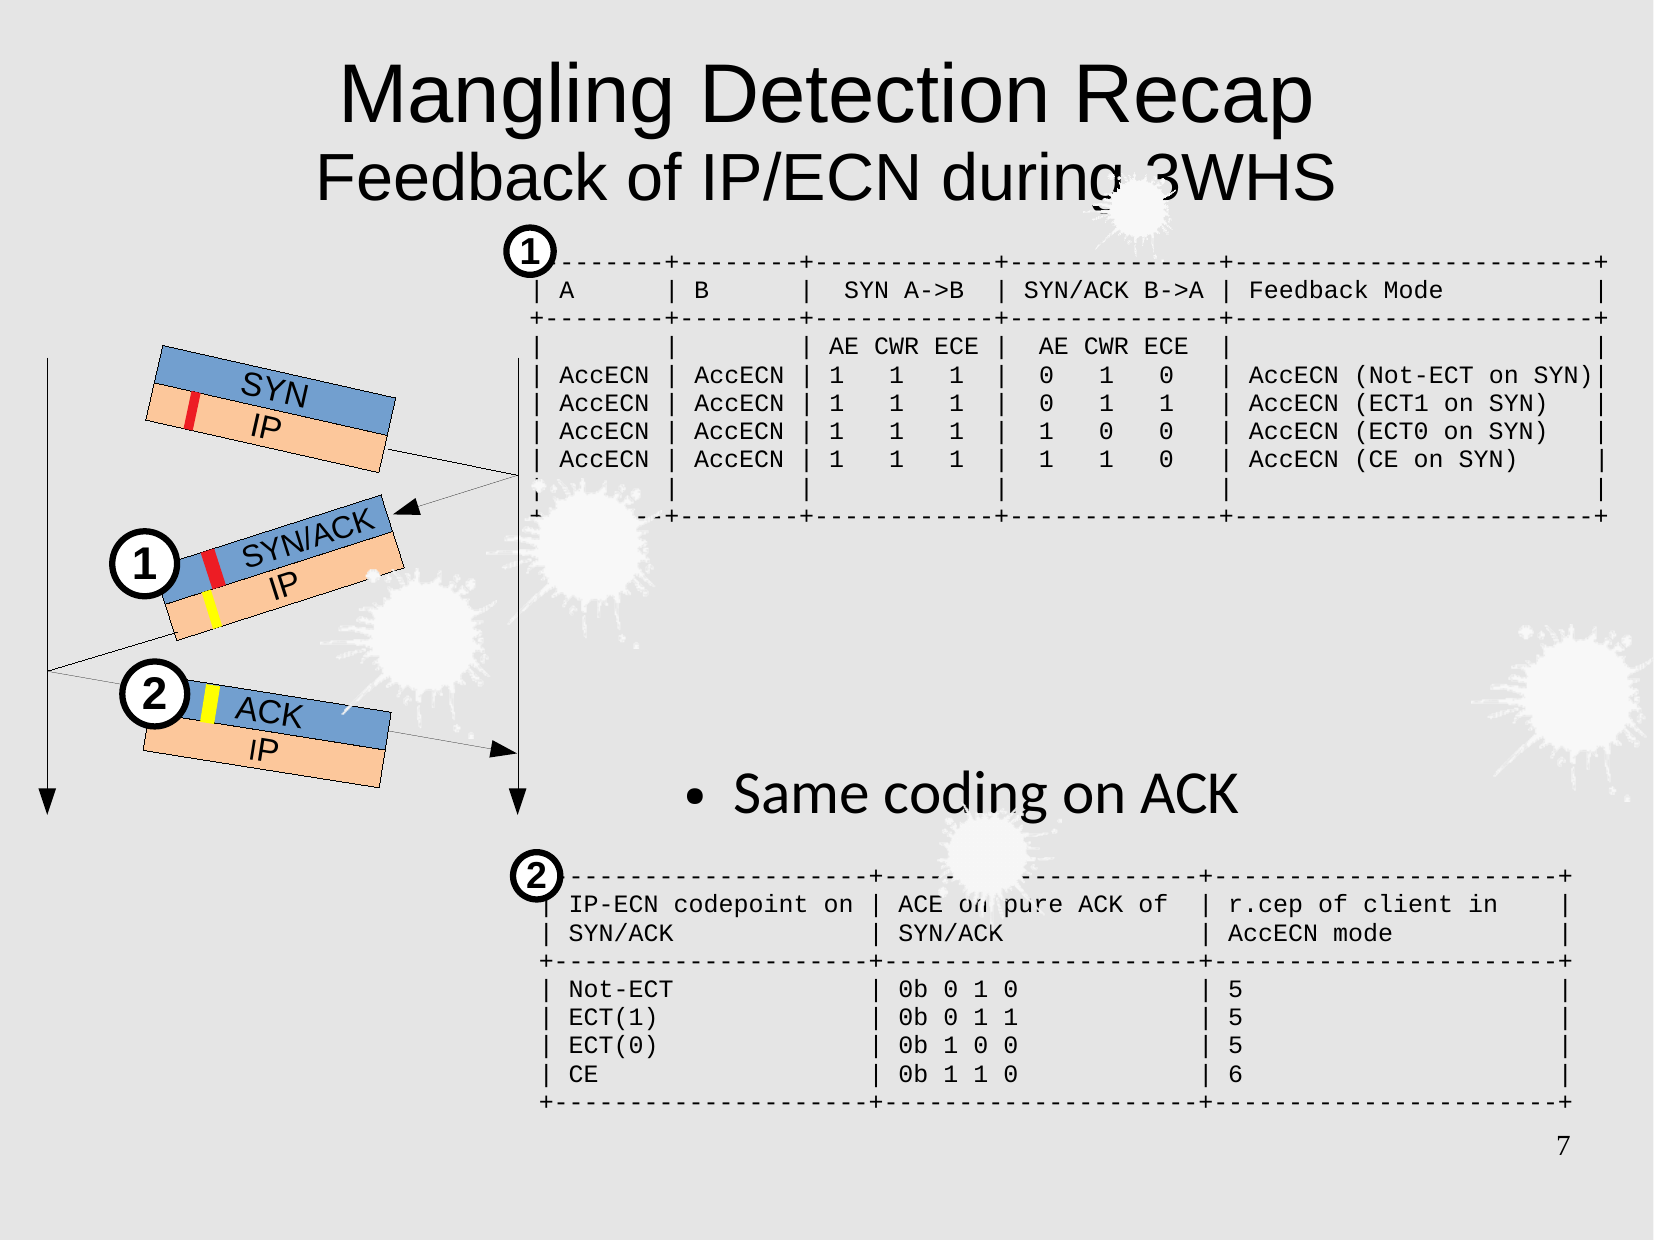

# Mangling Detection Recap Feedback of IP/ECN during 3WHS
1
 +--------+--------+------------+--------------+------------------------+
 | A | B | SYN A->B | SYN/ACK B->A | Feedback Mode |
 +--------+--------+------------+--------------+------------------------+
 | | | AE CWR ECE | AE CWR ECE | |
 | AccECN | AccECN | 1 1 1 | 0 1 0 | AccECN (Not-ECT on SYN)|
 | AccECN | AccECN | 1 1 1 | 0 1 1 | AccECN (ECT1 on SYN) |
 | AccECN | AccECN | 1 1 1 | 1 0 0 | AccECN (ECT0 on SYN) |
 | AccECN | AccECN | 1 1 1 | 1 1 0 | AccECN (CE on SYN) |
 | | | | | |
 +--------+--------+------------+--------------+------------------------+
SYN
IP
SYN/ACK
IP
1
2
ACK
IP
Same coding on ACK
2
 +---------------------+---------------------+-----------------------+
 | IP-ECN codepoint on | ACE on pure ACK of | r.cep of client in |
 | SYN/ACK | SYN/ACK | AccECN mode |
 +---------------------+---------------------+-----------------------+
 | Not-ECT | 0b 0 1 0 | 5 |
 | ECT(1) | 0b 0 1 1 | 5 |
 | ECT(0) | 0b 1 0 0 | 5 |
 | CE | 0b 1 1 0 | 6 |
 +---------------------+---------------------+-----------------------+
7